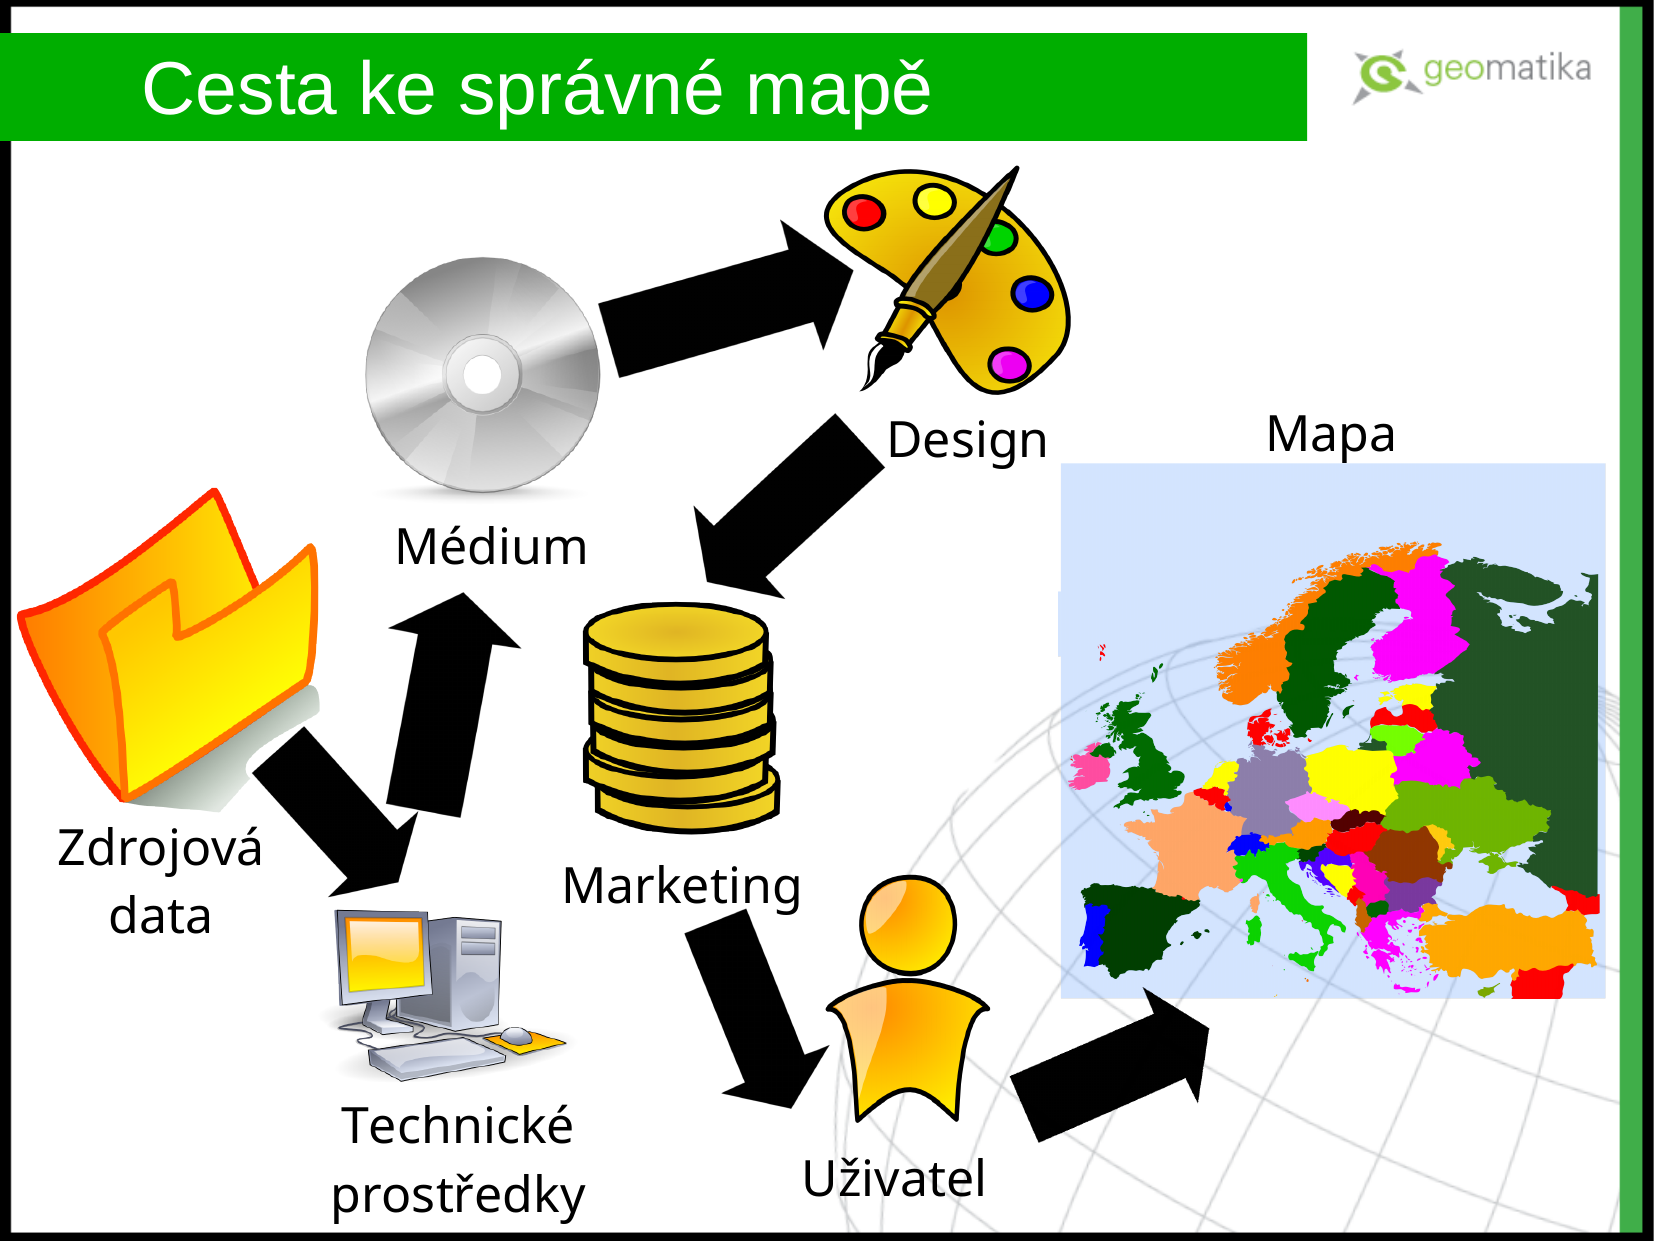

# Cesta ke správné mapě
Design
Médium
Marketing
Mapa
Zdrojová
data
Technické
prostředky
Uživatel